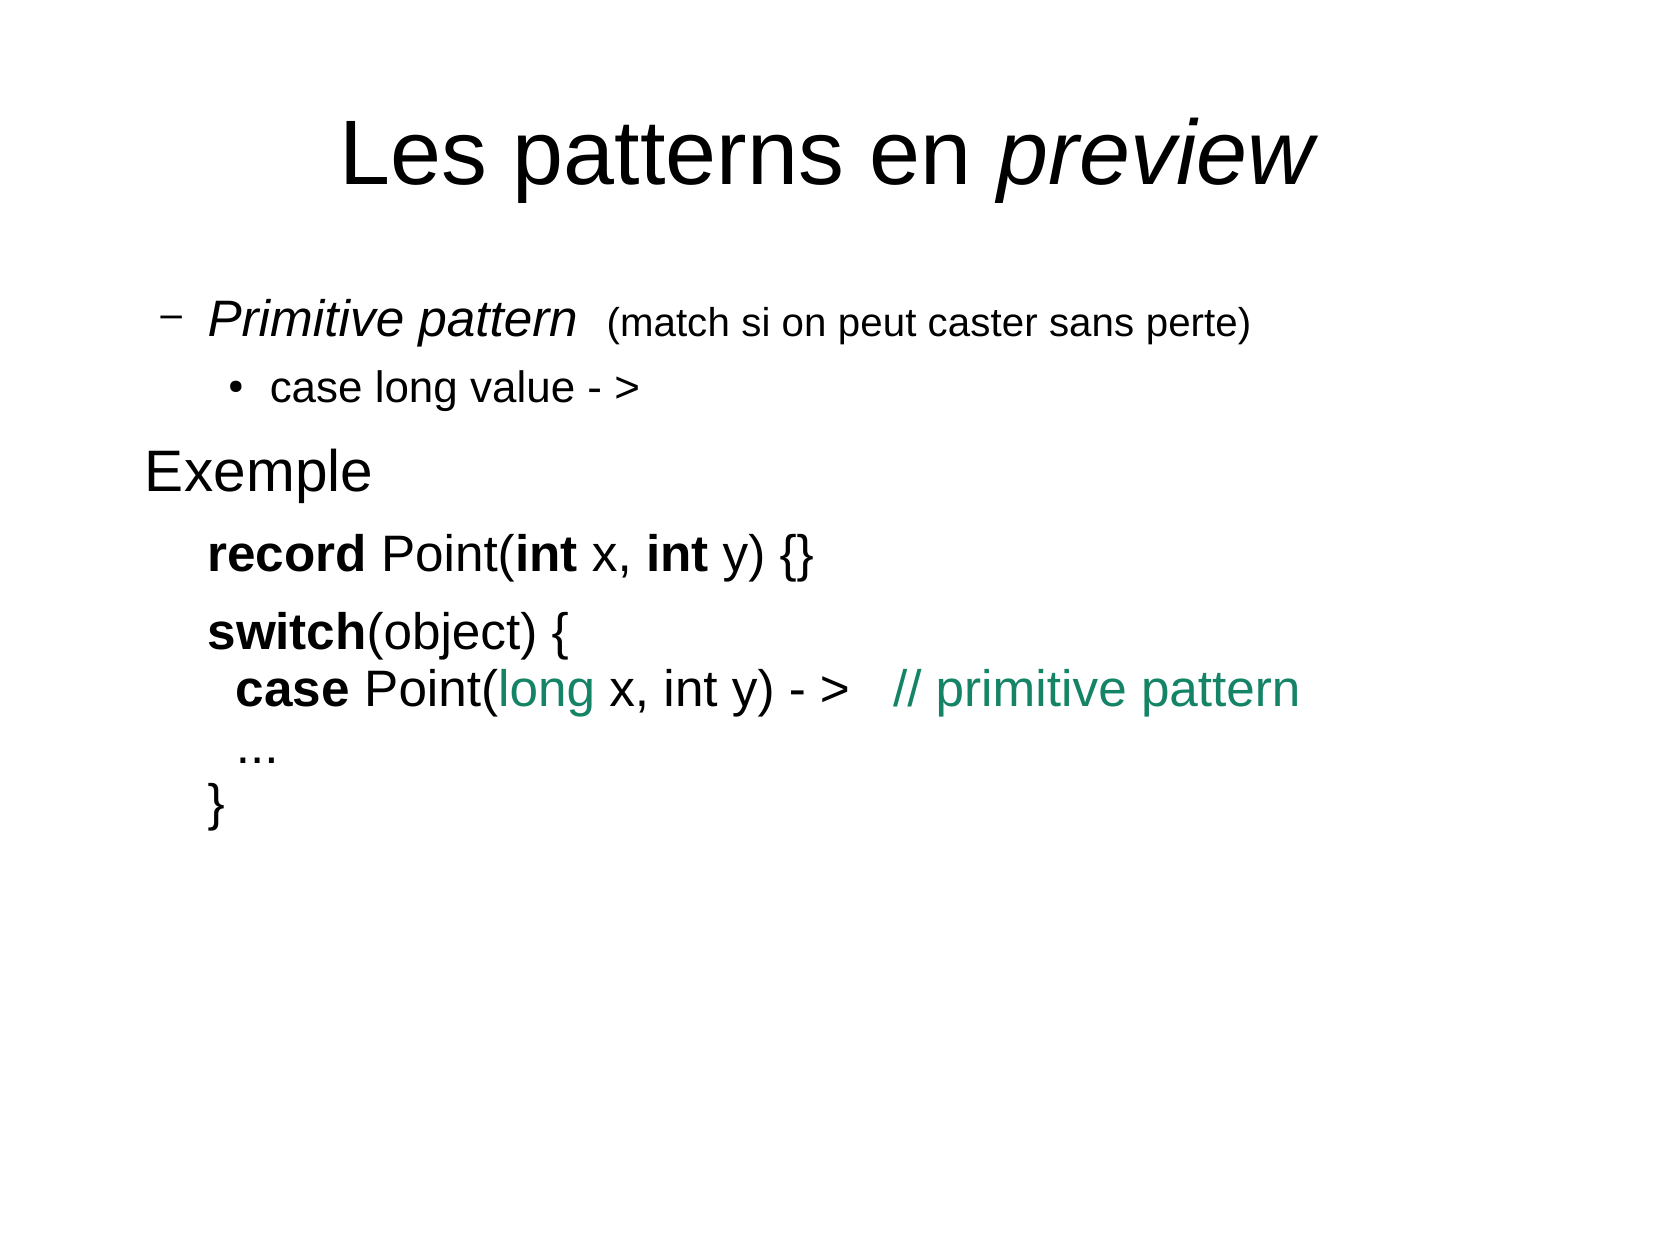

# Les patterns en preview
Primitive pattern (match si on peut caster sans perte)
case long value - >
Exemple
record Point(int x, int y) {}
switch(object) {
 case Point(long x, int y) - > // primitive pattern
 ...
}